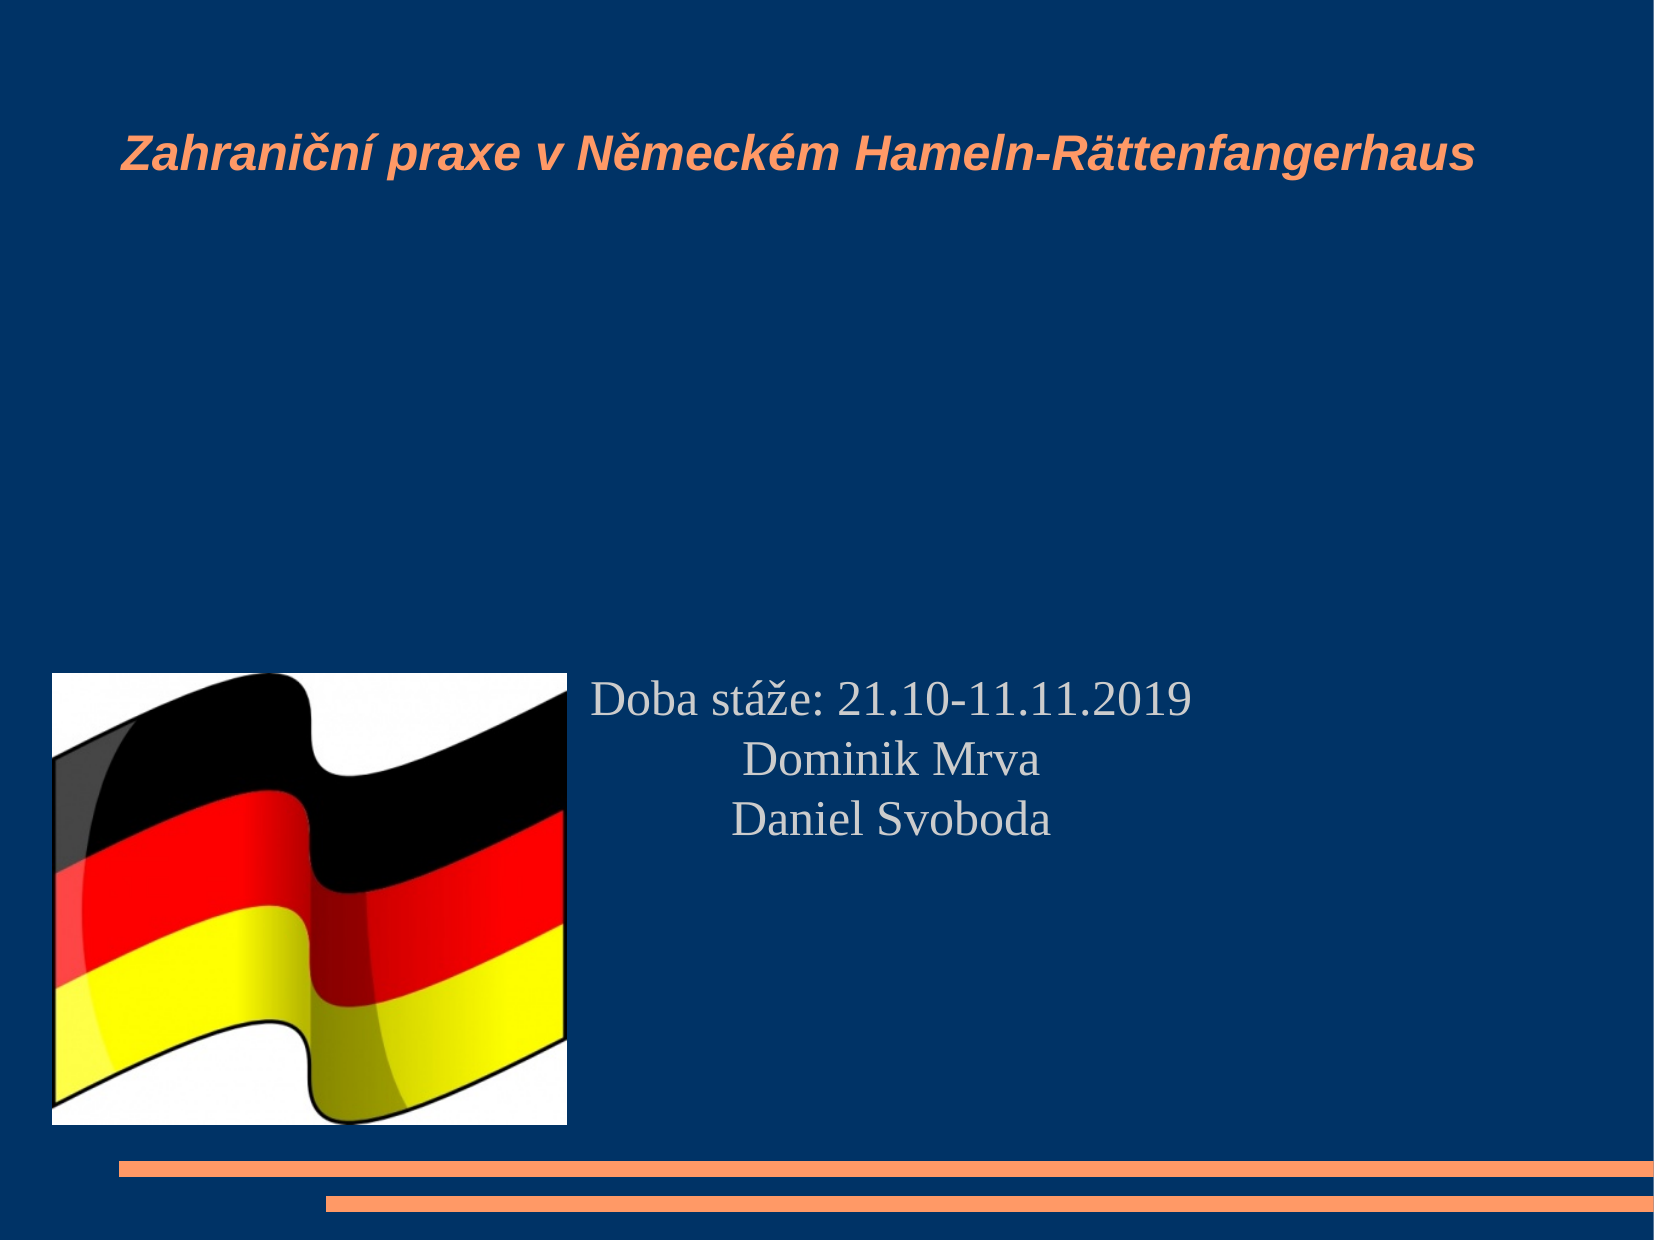

# Zahraniční praxe v Německém Hameln-Rättenfangerhaus
Doba stáže: 21.10-11.11.2019
Dominik Mrva
Daniel Svoboda